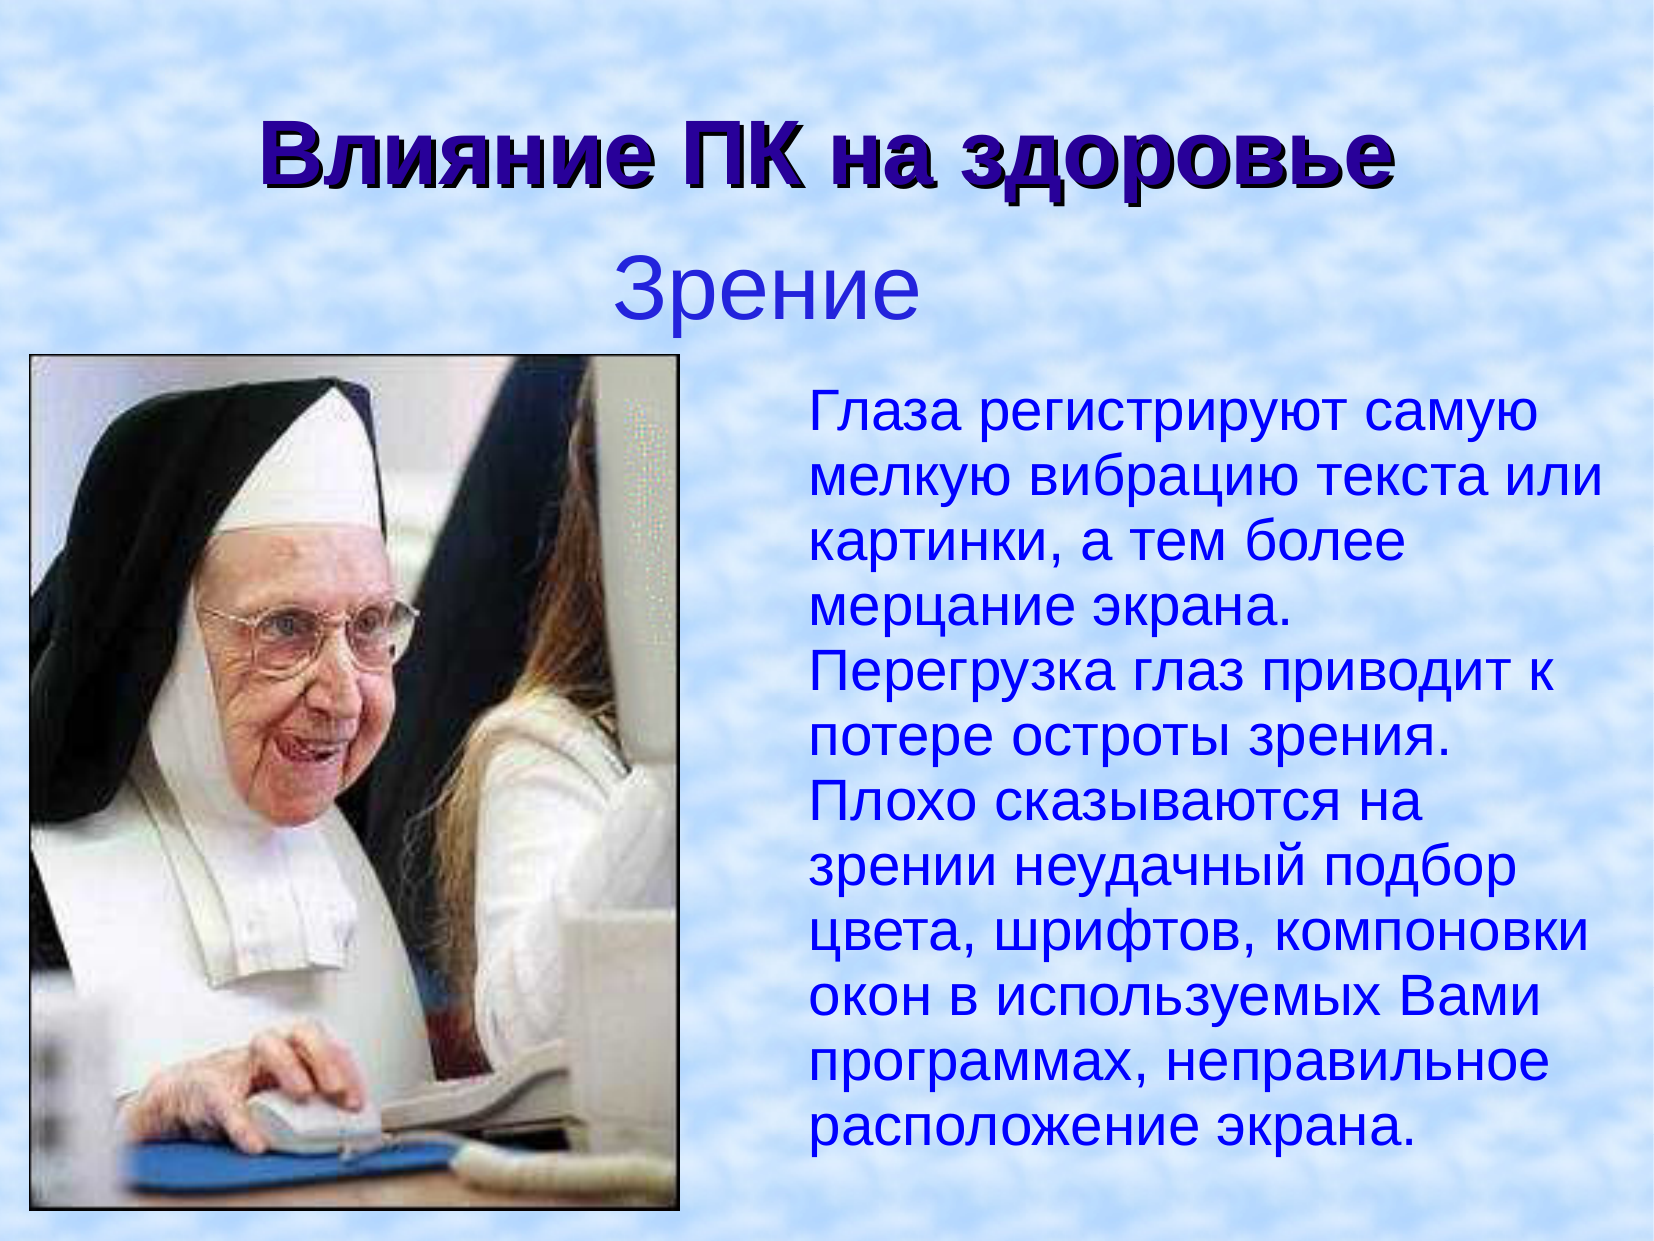

# Влияние ПК на здоровье
 Зрение
Глаза регистрируют самую мелкую вибрацию текста или картинки, а тем более мерцание экрана. Перегрузка глаз приводит к потере остроты зрения. Плохо сказываются на зрении неудачный подбор цвета, шрифтов, компоновки окон в используемых Вами программах, неправильное расположение экрана.